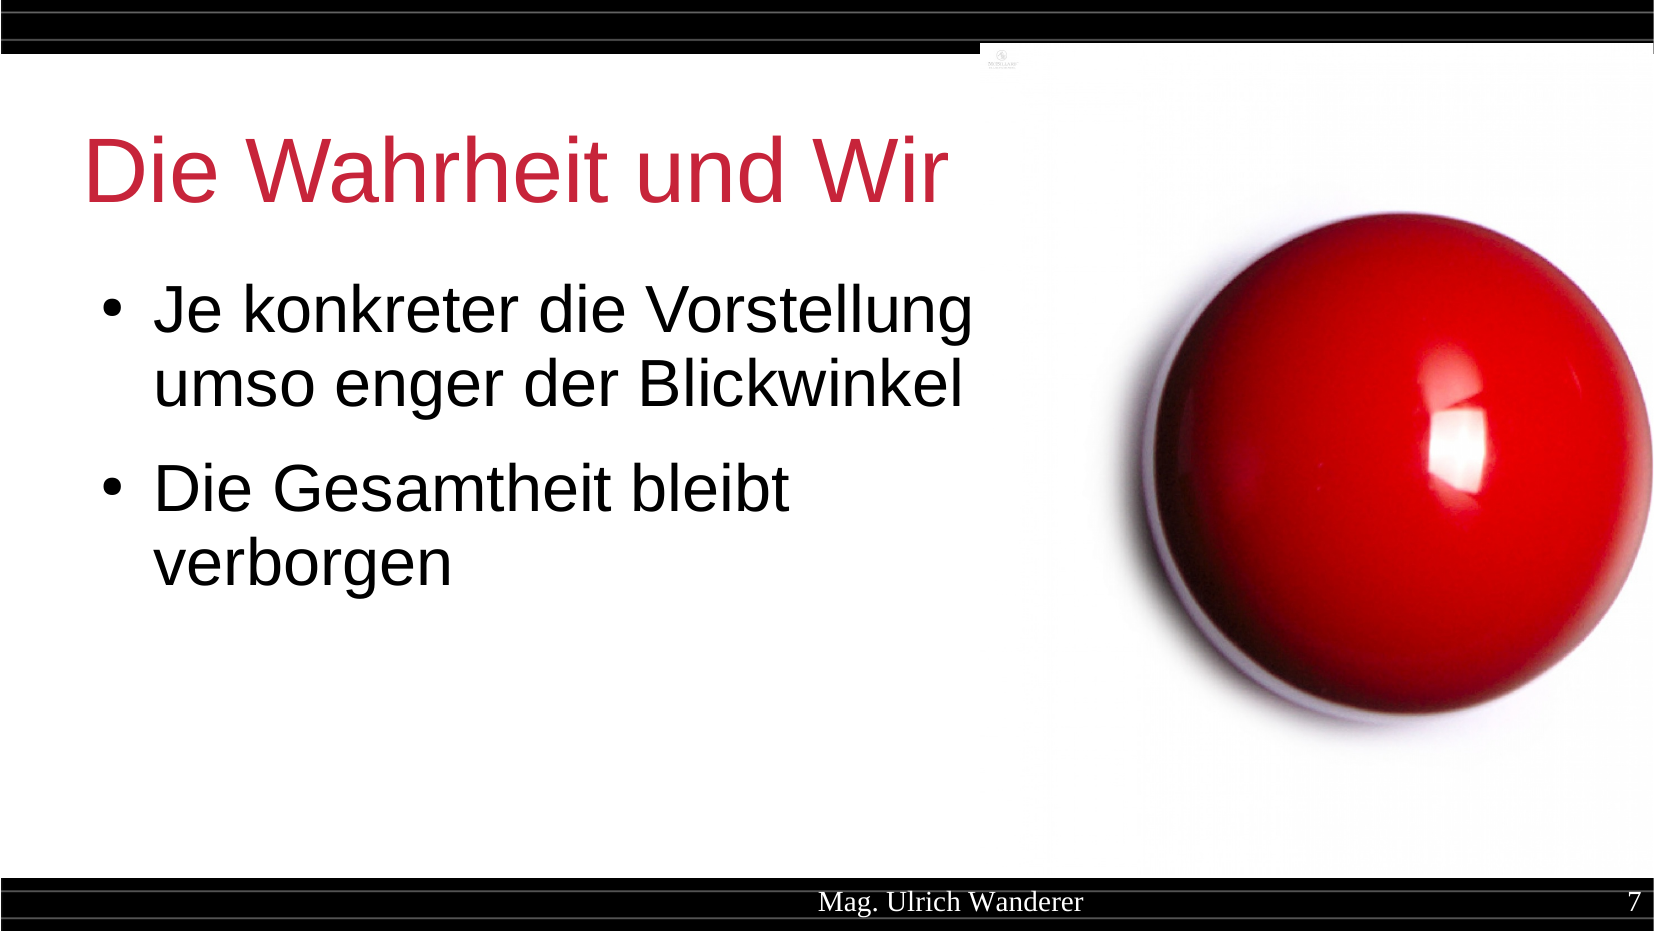

# Die Wahrheit und Wir
Je konkreter die Vorstellung
umso enger der Blickwinkel
Die Gesamtheit bleibt
verborgen